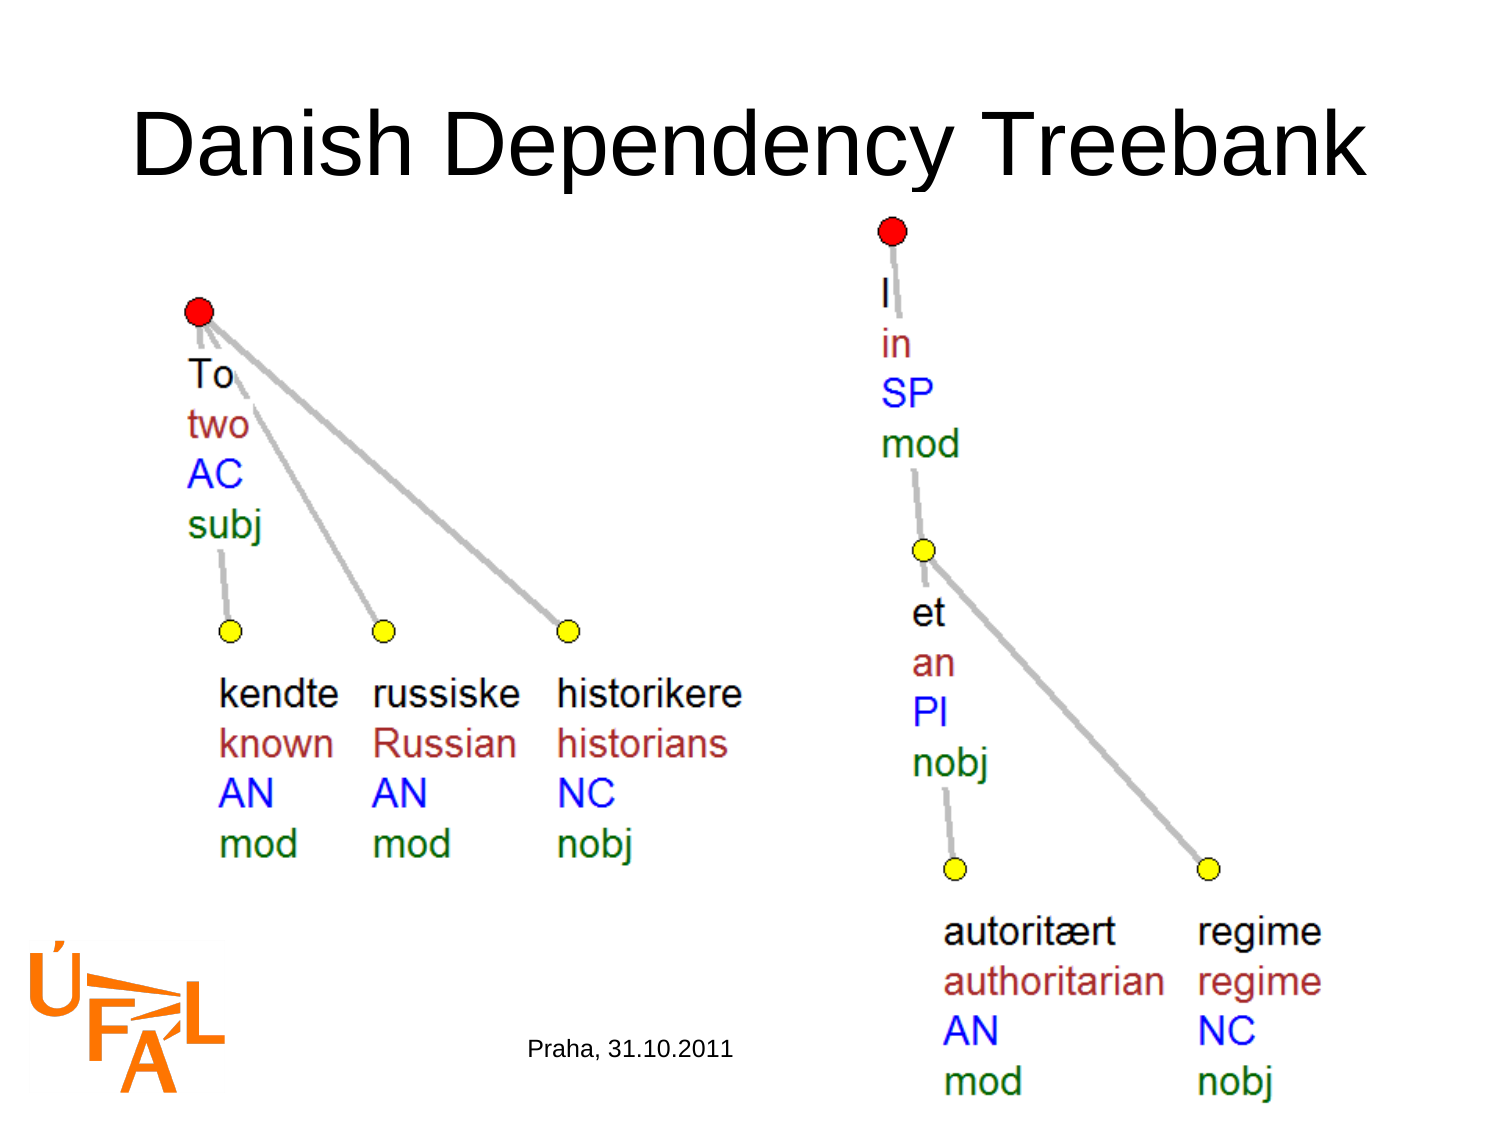

# Danish Dependency Treebank
Praha, 31.10.2011
26